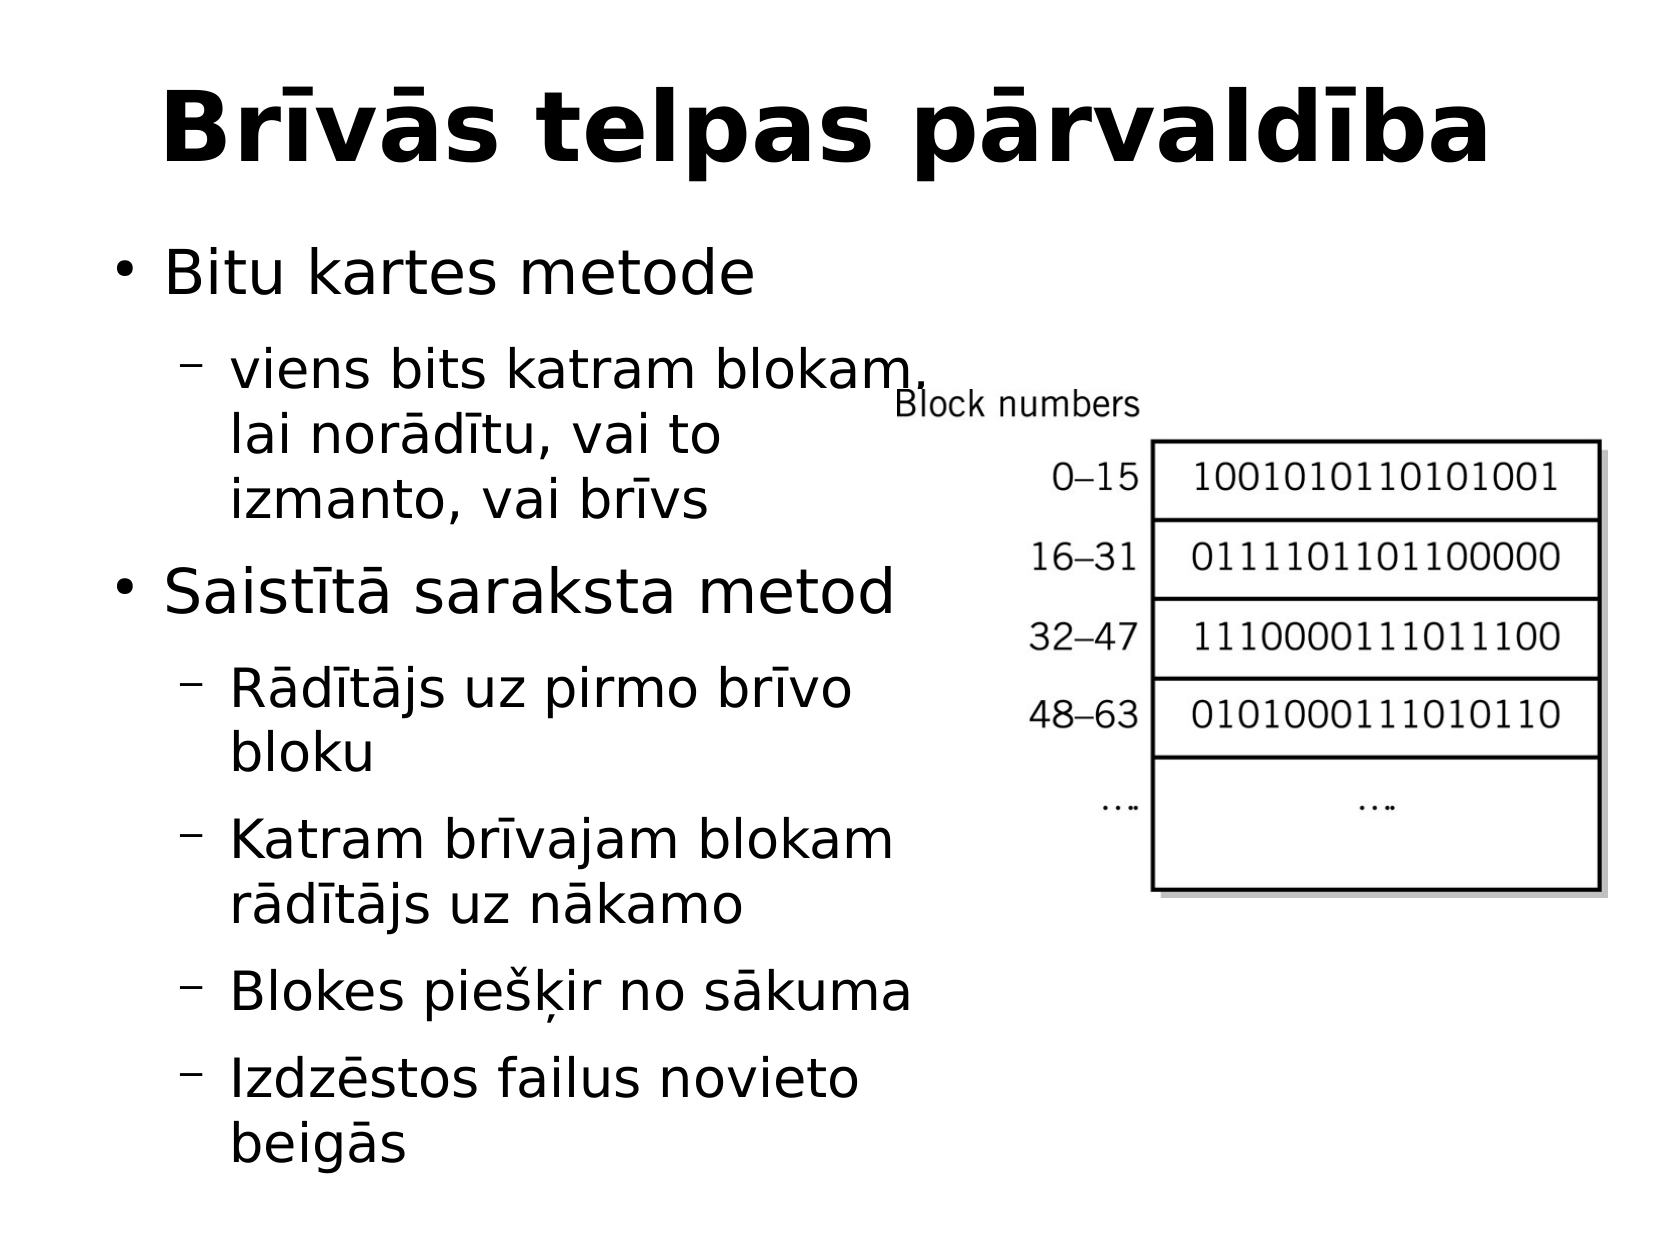

# Brīvās telpas pārvaldība
Bitu kartes metode
viens bits katram blokam,
lai norādītu, vai to izmanto, vai brīvs
Saistītā saraksta metode
Rādītājs uz pirmo brīvo bloku
Katram brīvajam blokam ir rādītājs uz nākamo
Blokes piešķir no sākuma
Izdzēstos failus novieto beigās